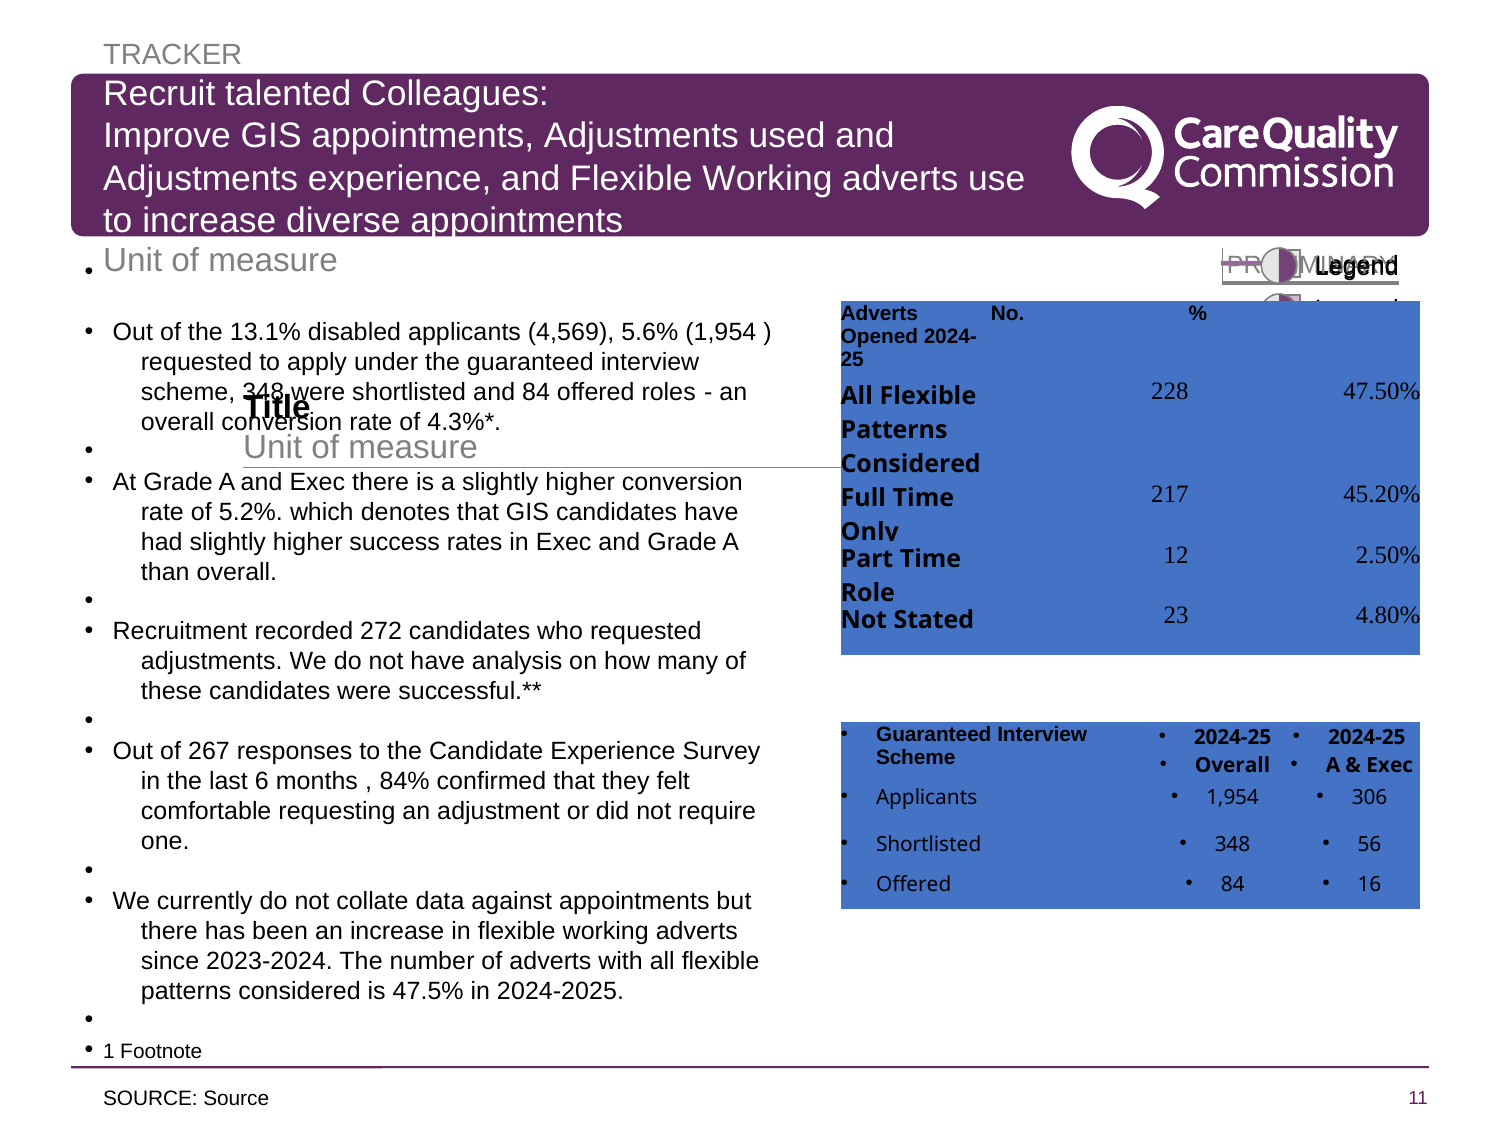

# Recruit talented Colleagues: Improve GIS appointments, Adjustments used and Adjustments experience, and Flexible Working adverts use to increase diverse appointments
Out of the 13.1% disabled applicants (4,569), 5.6% (1,954 ) requested to apply under the guaranteed interview scheme, 348 were shortlisted and 84 offered roles - an overall conversion rate of 4.3%*.
At Grade A and Exec there is a slightly higher conversion rate of 5.2%. which denotes that GIS candidates have had slightly higher success rates in Exec and Grade A than overall.
Recruitment recorded 272 candidates who requested adjustments. We do not have analysis on how many of these candidates were successful.**
Out of 267 responses to the Candidate Experience Survey in the last 6 months , 84% confirmed that they felt comfortable requesting an adjustment or did not require one.
We currently do not collate data against appointments but there has been an increase in flexible working adverts since 2023-2024. The number of adverts with all flexible patterns considered is 47.5% in 2024-2025.
| Adverts Opened 2024-25 | No. | % |
| --- | --- | --- |
| All Flexible Patterns Considered | 228 | 47.50% |
| Full Time Only | 217 | 45.20% |
| Part Time Role | 12 | 2.50% |
| Not Stated | 23 | 4.80% |
| Guaranteed Interview Scheme | 2024-25 Overall | 2024-25 A & Exec |
| --- | --- | --- |
| Applicants | 1,954 | 306 |
| Shortlisted | 348 | 56 |
| Offered | 84 | 16 |